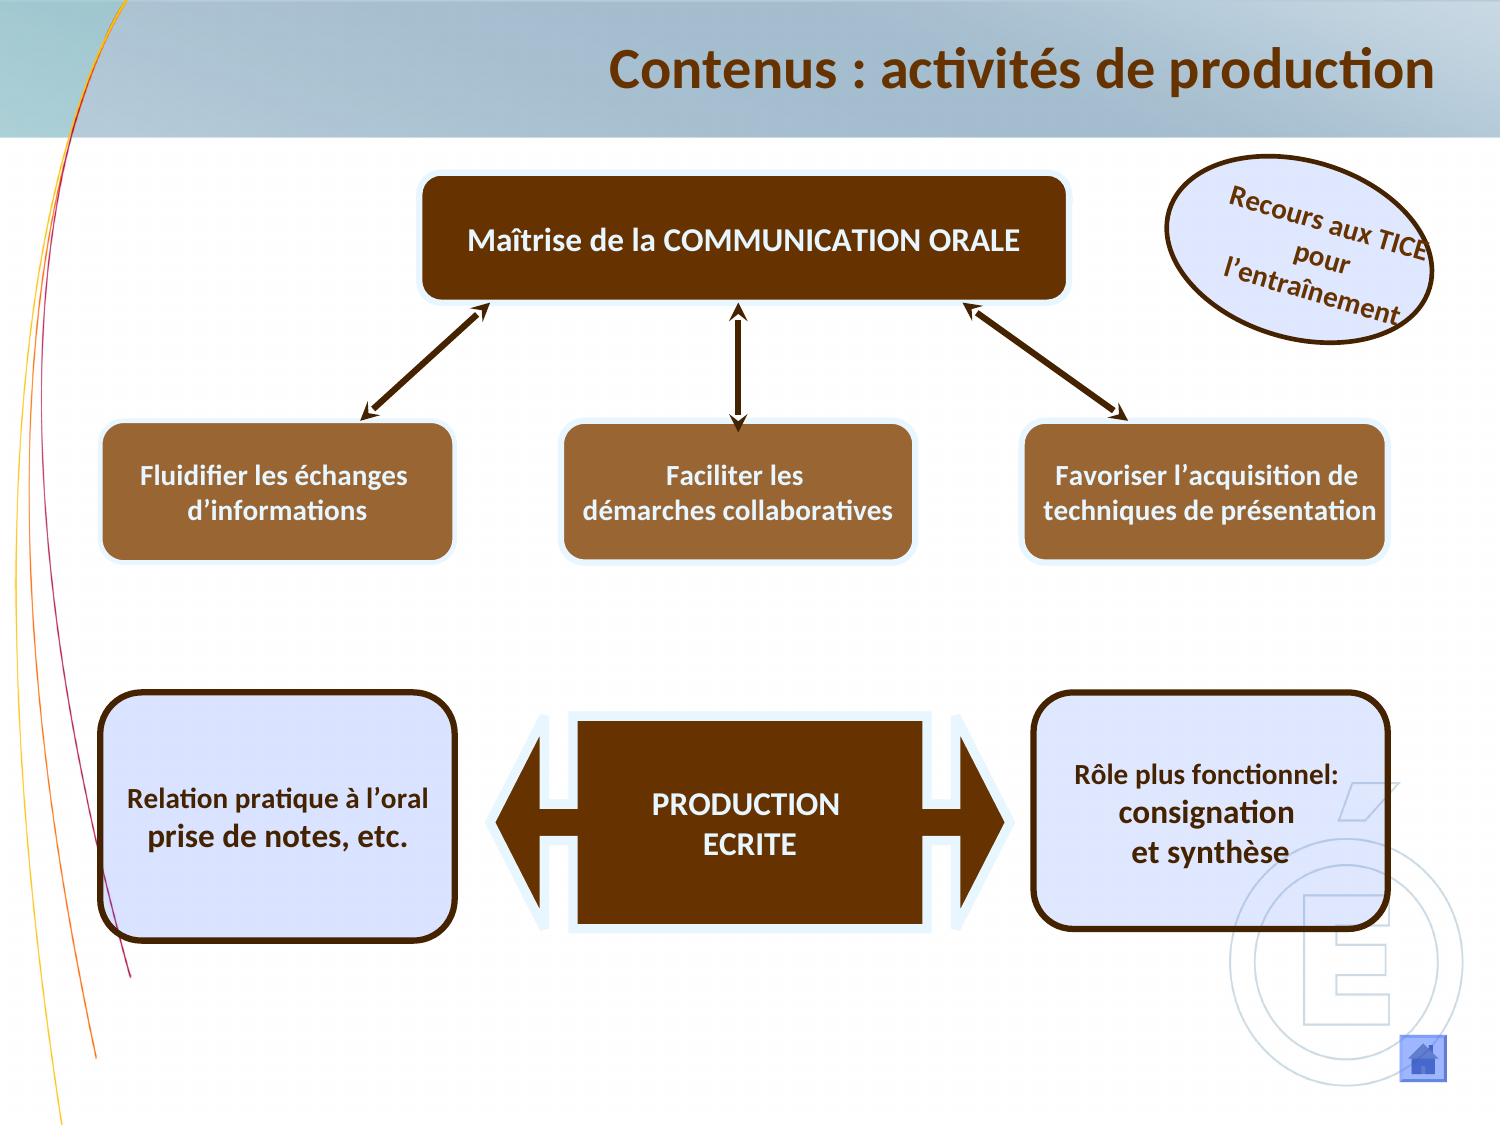

# Contenus : activités de production
Recours aux TICE
pour
l’entraînement
Maîtrise de la COMMUNICATION ORALE
Fluidifier les échanges
d’informations
Faciliter les
démarches collaboratives
Favoriser l’acquisition de
techniques de présentation
Relation pratique à l’oral
prise de notes, etc.
Rôle plus fonctionnel:
consignation
et synthèse
PRODUCTION
ECRITE